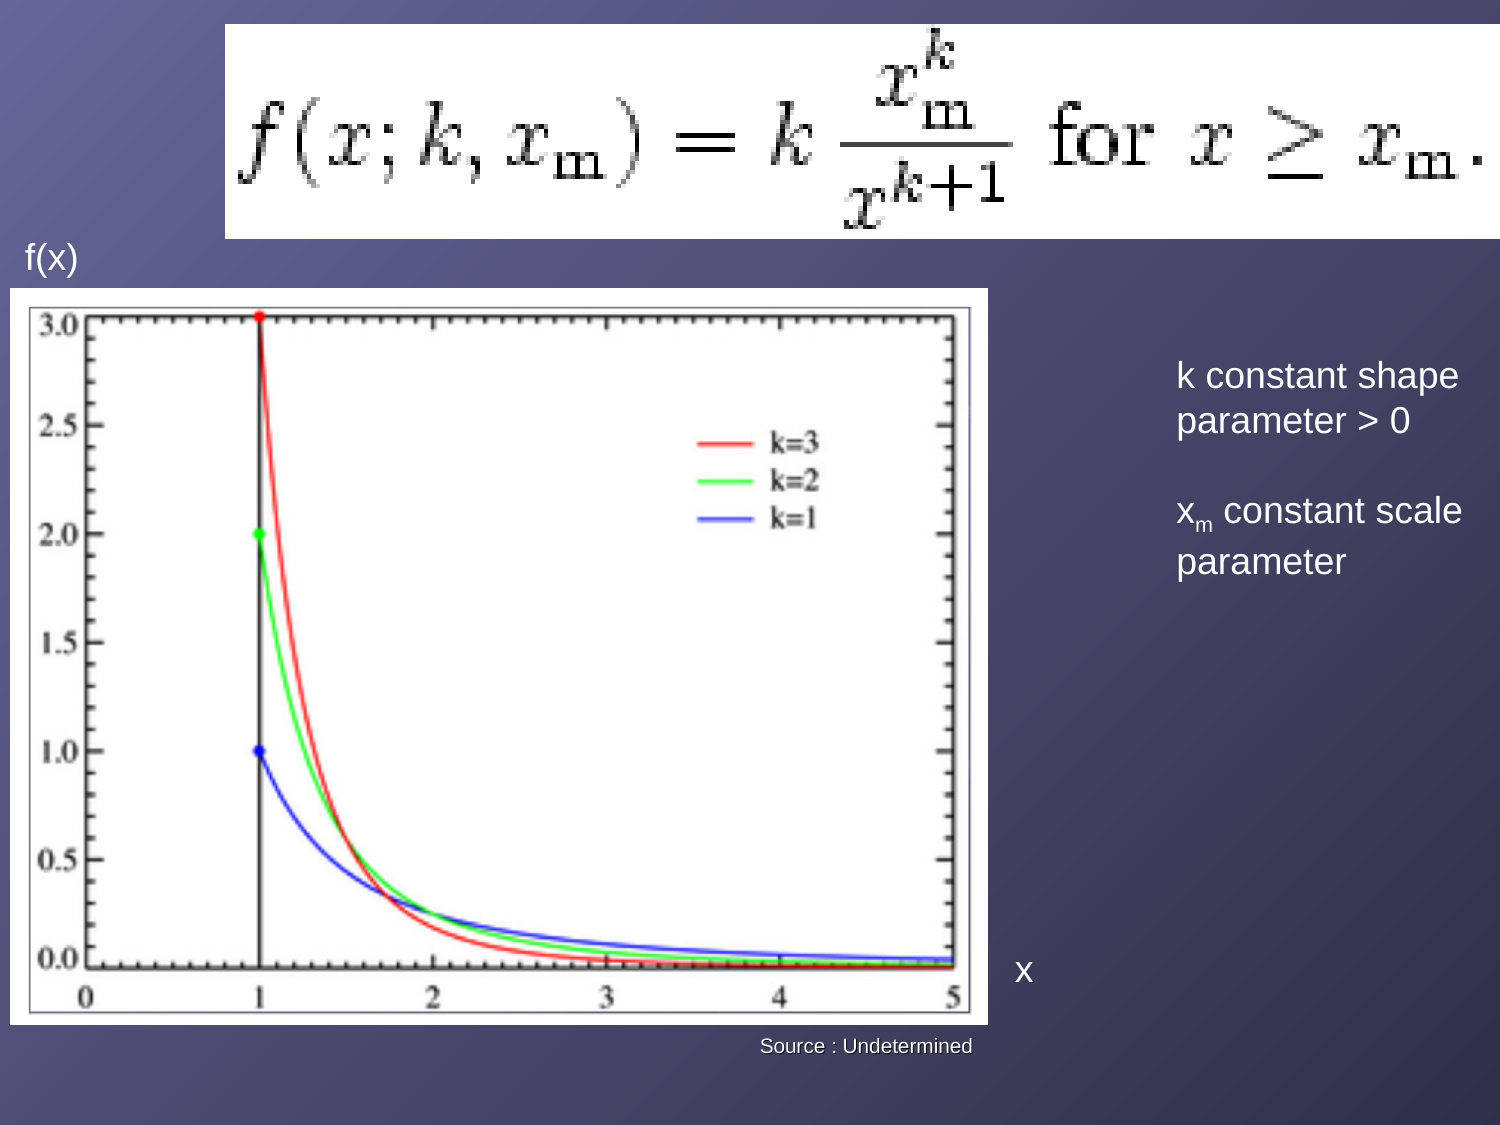

f(x)
k constant shape
parameter > 0
xm constant scale
parameter
x
Source : Undetermined